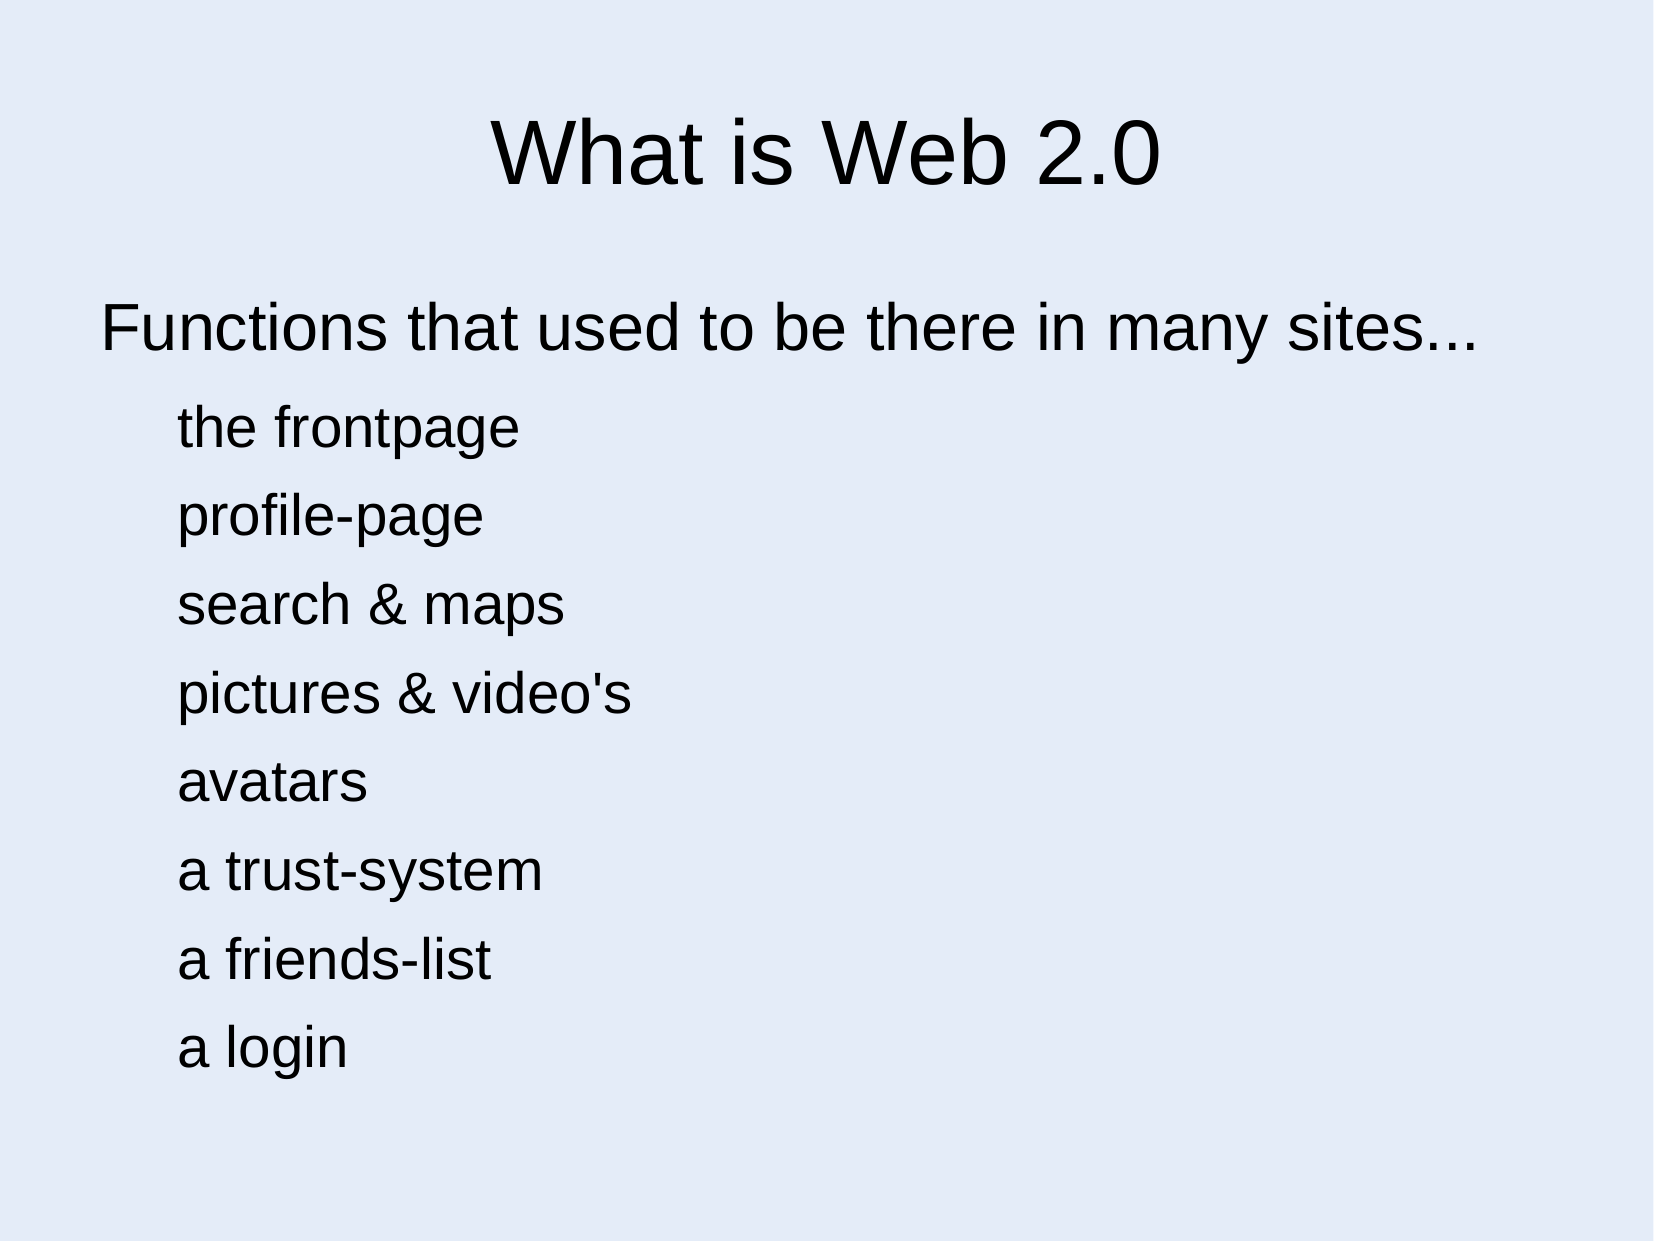

# What is Web 2.0
Functions that used to be there in many sites...
the frontpage
profile-page
search & maps
pictures & video's
avatars
a trust-system
a friends-list
a login